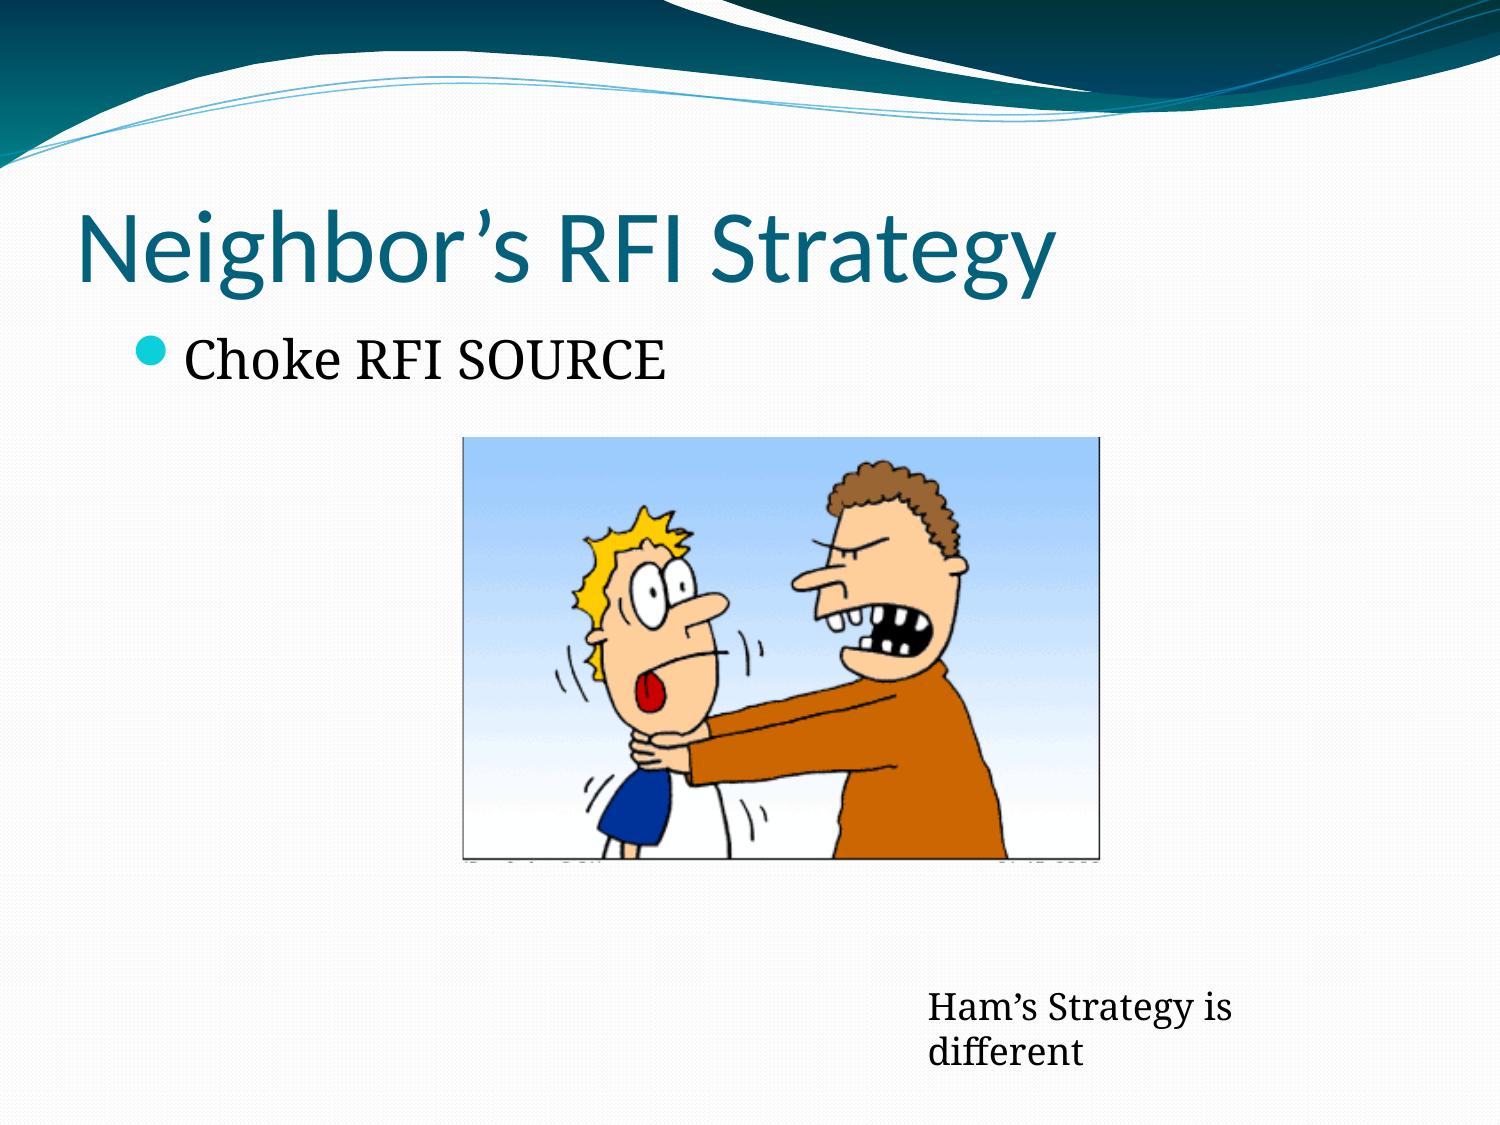

# Neighbor’s RFI Strategy
Choke RFI SOURCE
Ham’s Strategy is different